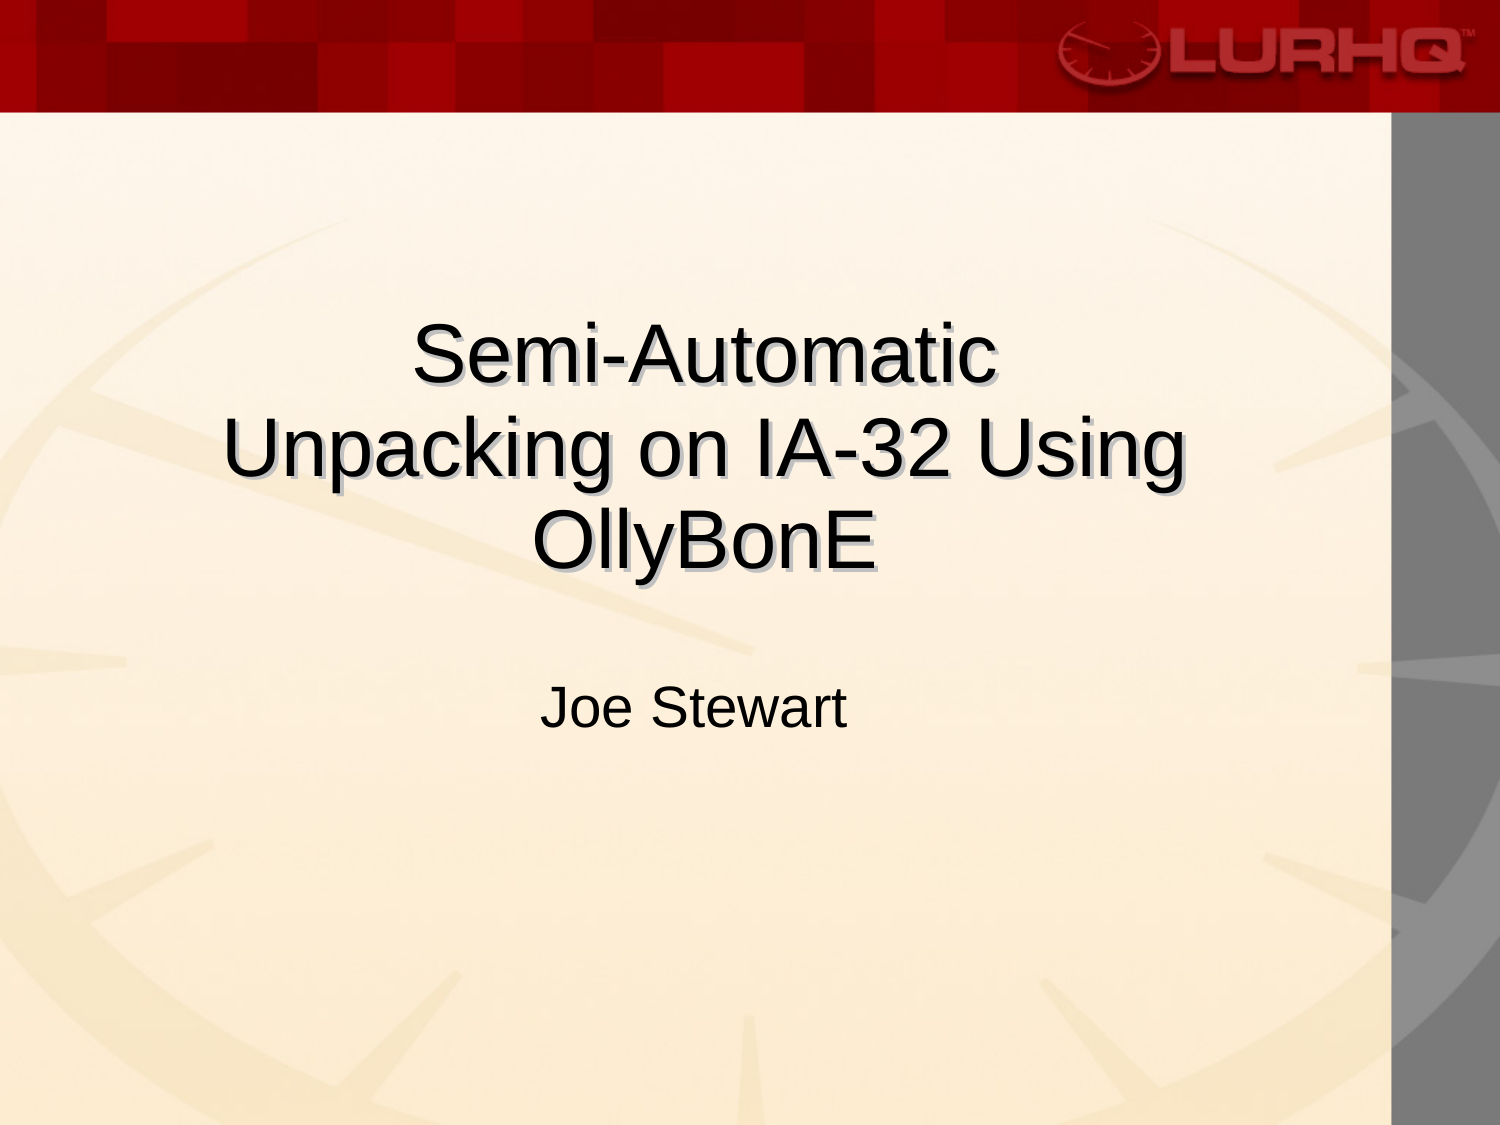

# Semi-Automatic Unpacking on IA-32 Using OllyBonE
Joe Stewart